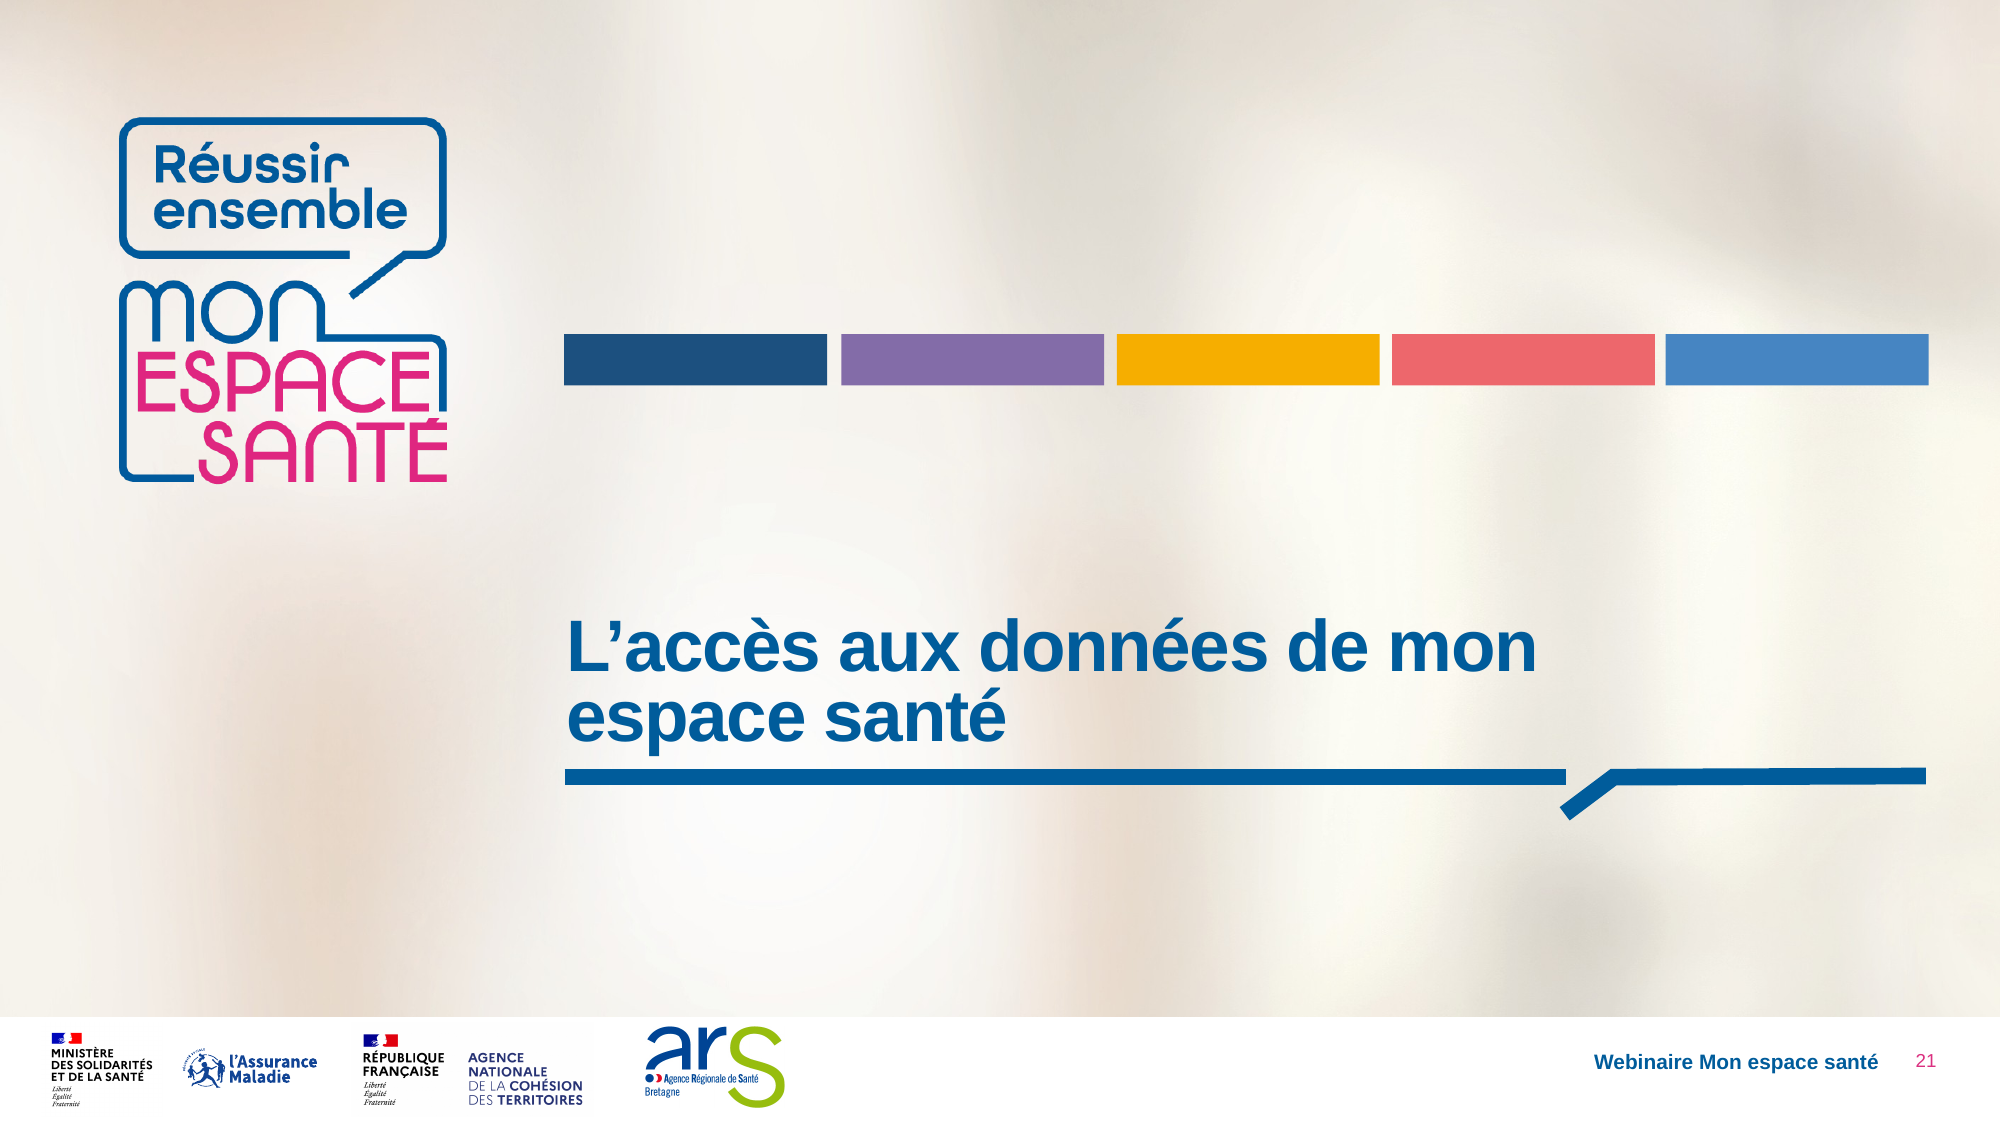

# L’accès aux données de mon espace santé
Webinaire Mon espace santé